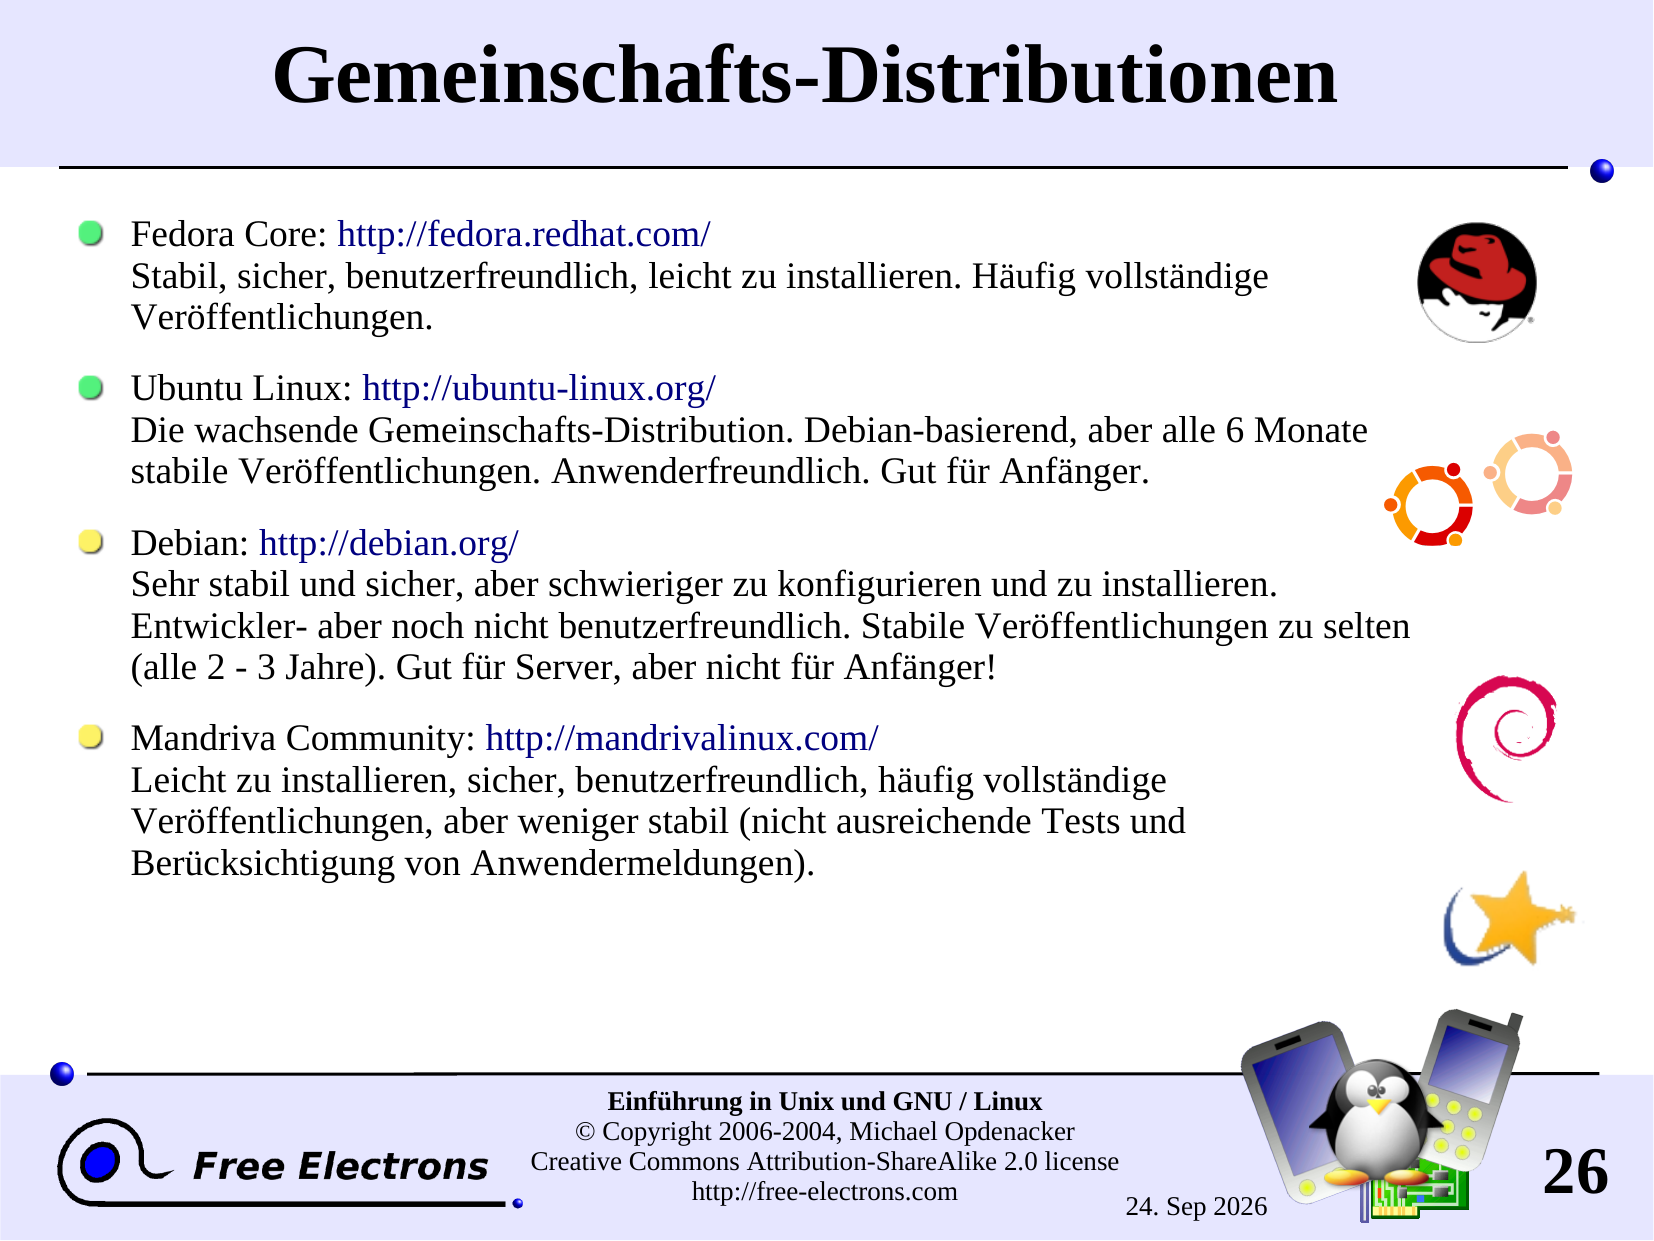

# Gemeinschafts-Distributionen
Fedora Core: http://fedora.redhat.com/
Stabil, sicher, benutzerfreundlich, leicht zu installieren. Häufig vollständige Veröffentlichungen.
Ubuntu Linux: http://ubuntu-linux.org/
Die wachsende Gemeinschafts-Distribution. Debian-basierend, aber alle 6 Monate stabile Veröffentlichungen. Anwenderfreundlich. Gut für Anfänger.
Debian: http://debian.org/
Sehr stabil und sicher, aber schwieriger zu konfigurieren und zu installieren. Entwickler- aber noch nicht benutzerfreundlich. Stabile Veröffentlichungen zu selten (alle 2 - 3 Jahre). Gut für Server, aber nicht für Anfänger!
Mandriva Community: http://mandrivalinux.com/
Leicht zu installieren, sicher, benutzerfreundlich, häufig vollständige Veröffentlichungen, aber weniger stabil (nicht ausreichende Tests und Berücksichtigung von Anwendermeldungen).